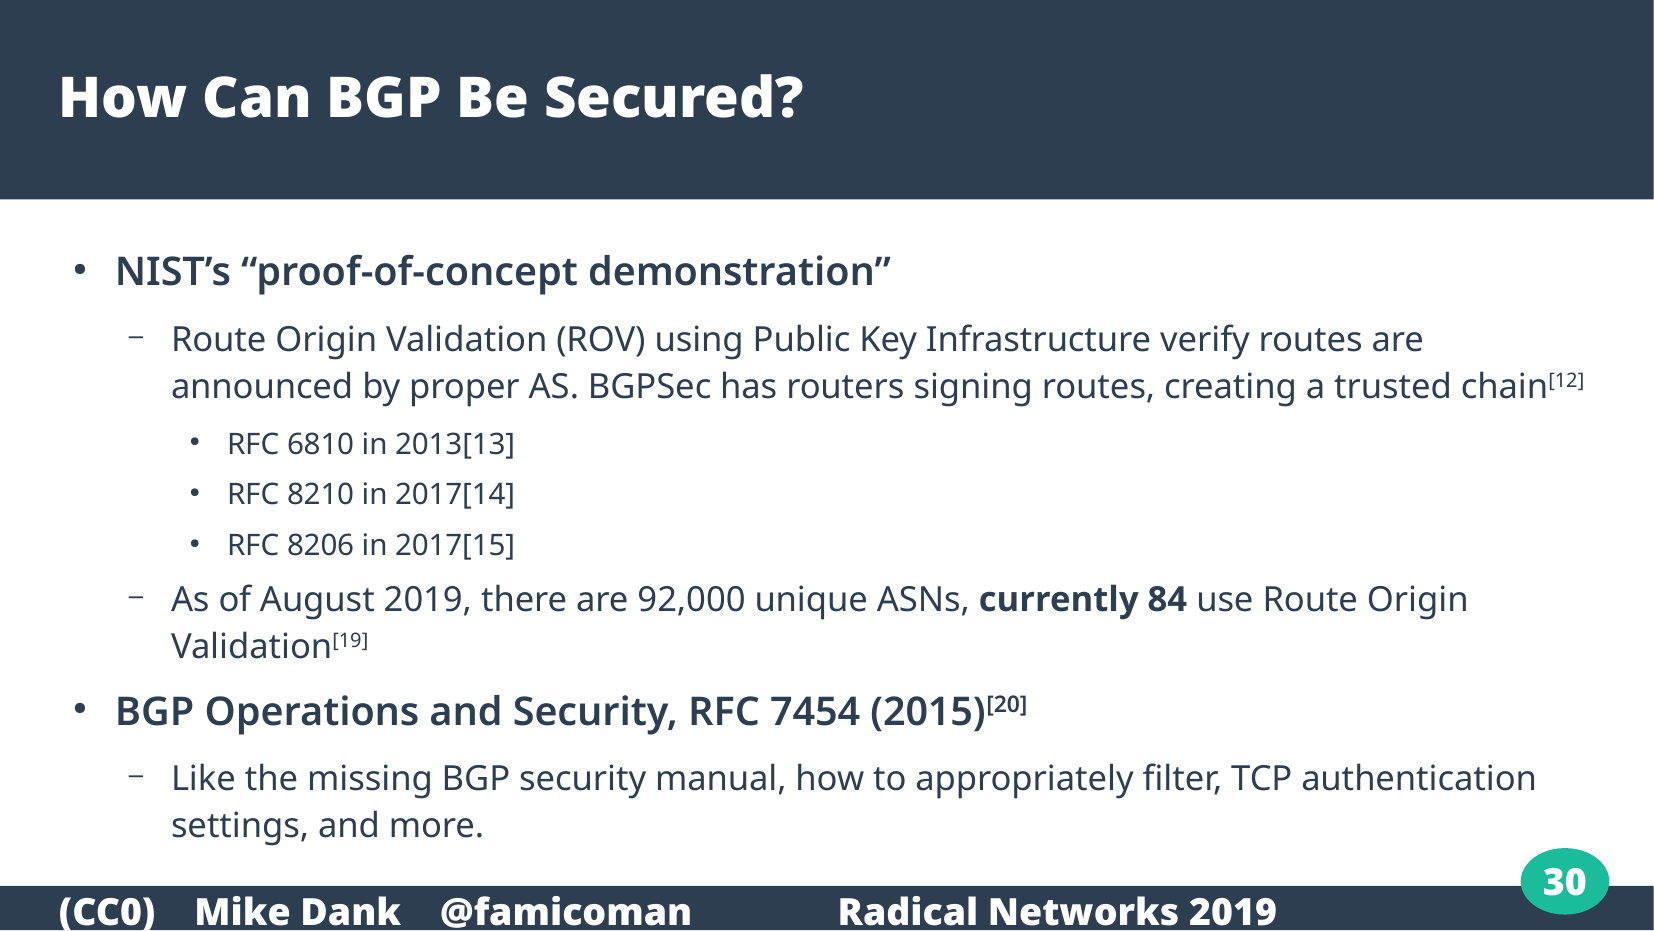

# How Can BGP Be Secured?
NIST’s “proof-of-concept demonstration”
Route Origin Validation (ROV) using Public Key Infrastructure verify routes are announced by proper AS. BGPSec has routers signing routes, creating a trusted chain[12]
RFC 6810 in 2013[13]
RFC 8210 in 2017[14]
RFC 8206 in 2017[15]
As of August 2019, there are 92,000 unique ASNs, currently 84 use Route Origin Validation[19]
BGP Operations and Security, RFC 7454 (2015)[20]
Like the missing BGP security manual, how to appropriately filter, TCP authentication settings, and more.
30
(CC0) Mike Dank @famicoman
Radical Networks 2019